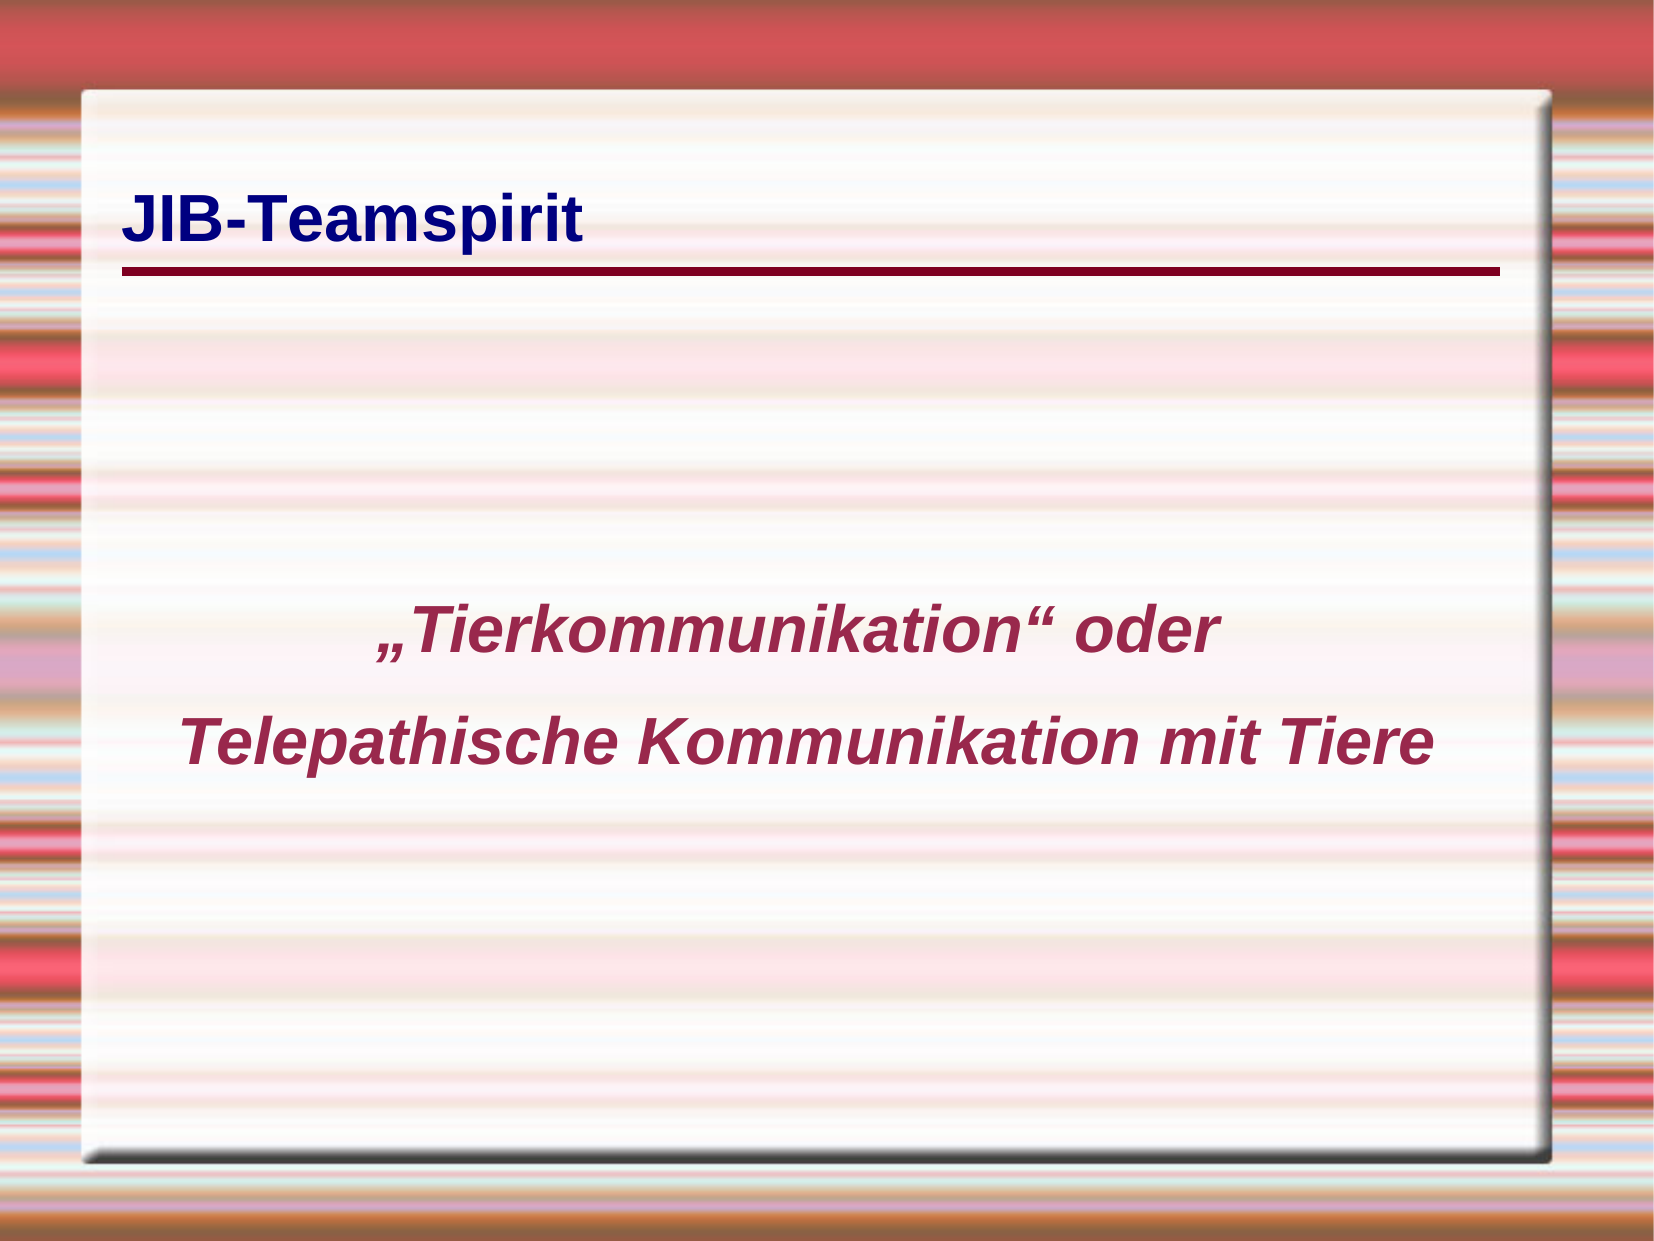

# JIB-Teamspirit
„Tierkommunikation“ oder
Telepathische Kommunikation mit Tiere